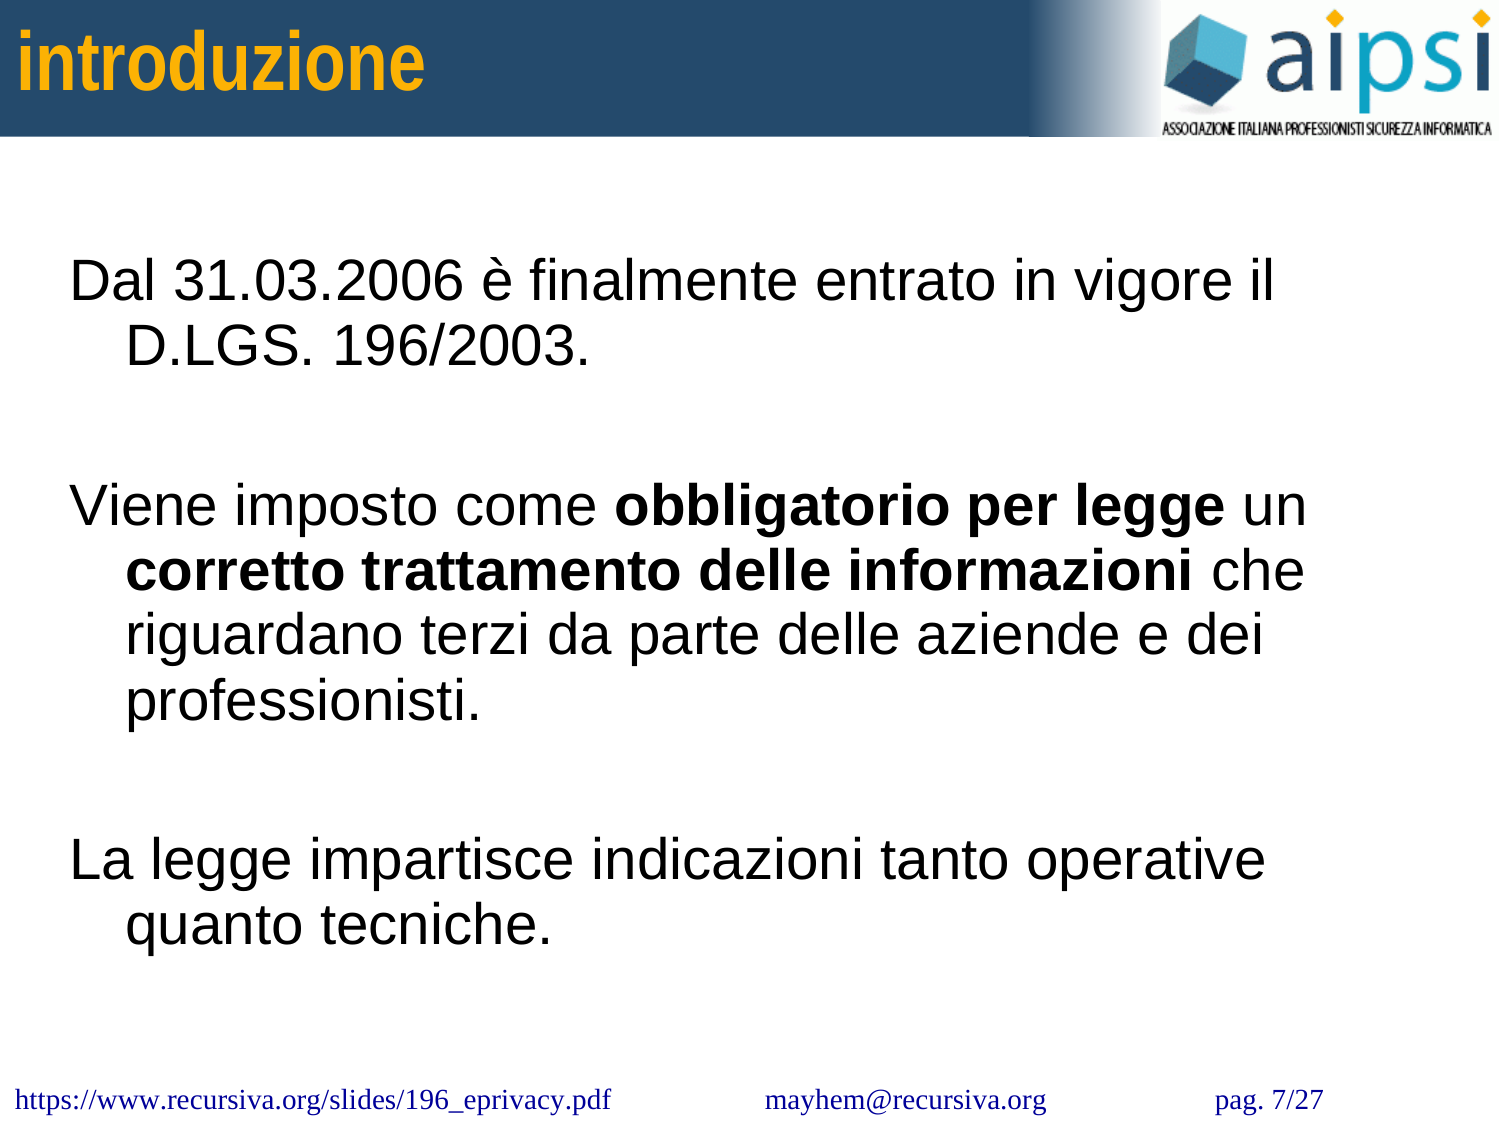

# introduzione
Dal 31.03.2006 è finalmente entrato in vigore il D.LGS. 196/2003.
Viene imposto come obbligatorio per legge un corretto trattamento delle informazioni che riguardano terzi da parte delle aziende e dei professionisti.
La legge impartisce indicazioni tanto operative quanto tecniche.
7